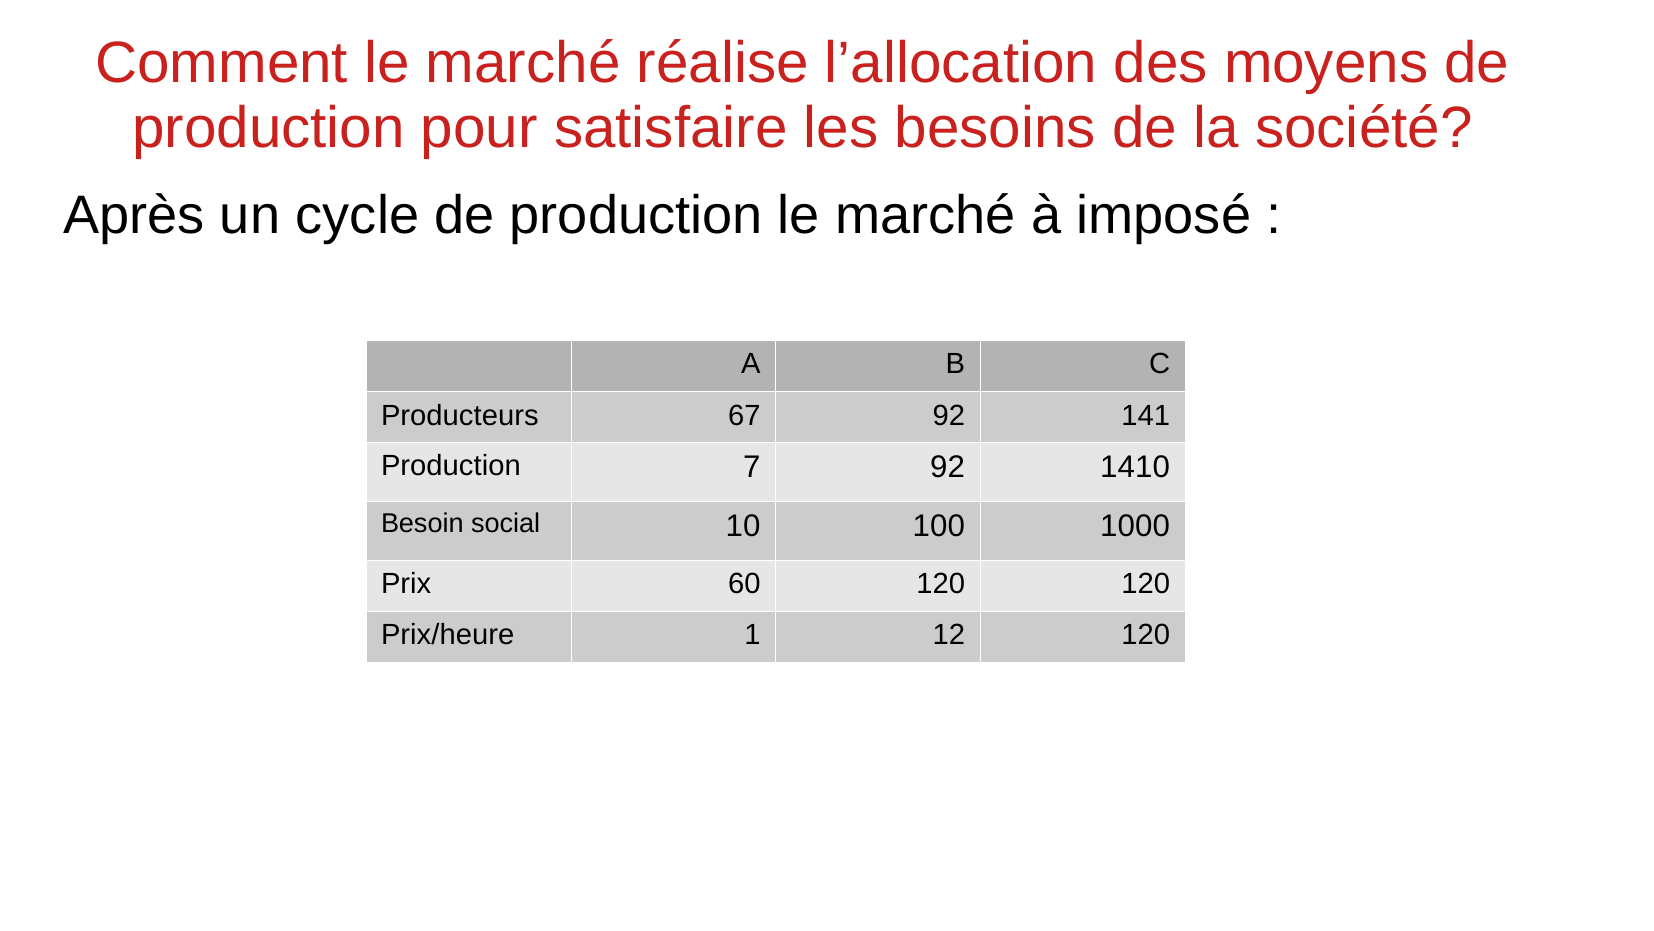

# Comment le marché réalise l’allocation des moyens de production pour satisfaire les besoins de la société?
Après un cycle de production le marché à imposé :
| | A | B | C |
| --- | --- | --- | --- |
| Producteurs | 67 | 92 | 141 |
| Production | 7 | 92 | 1410 |
| Besoin social | 10 | 100 | 1000 |
| Prix | 60 | 120 | 120 |
| Prix/heure | 1 | 12 | 120 |